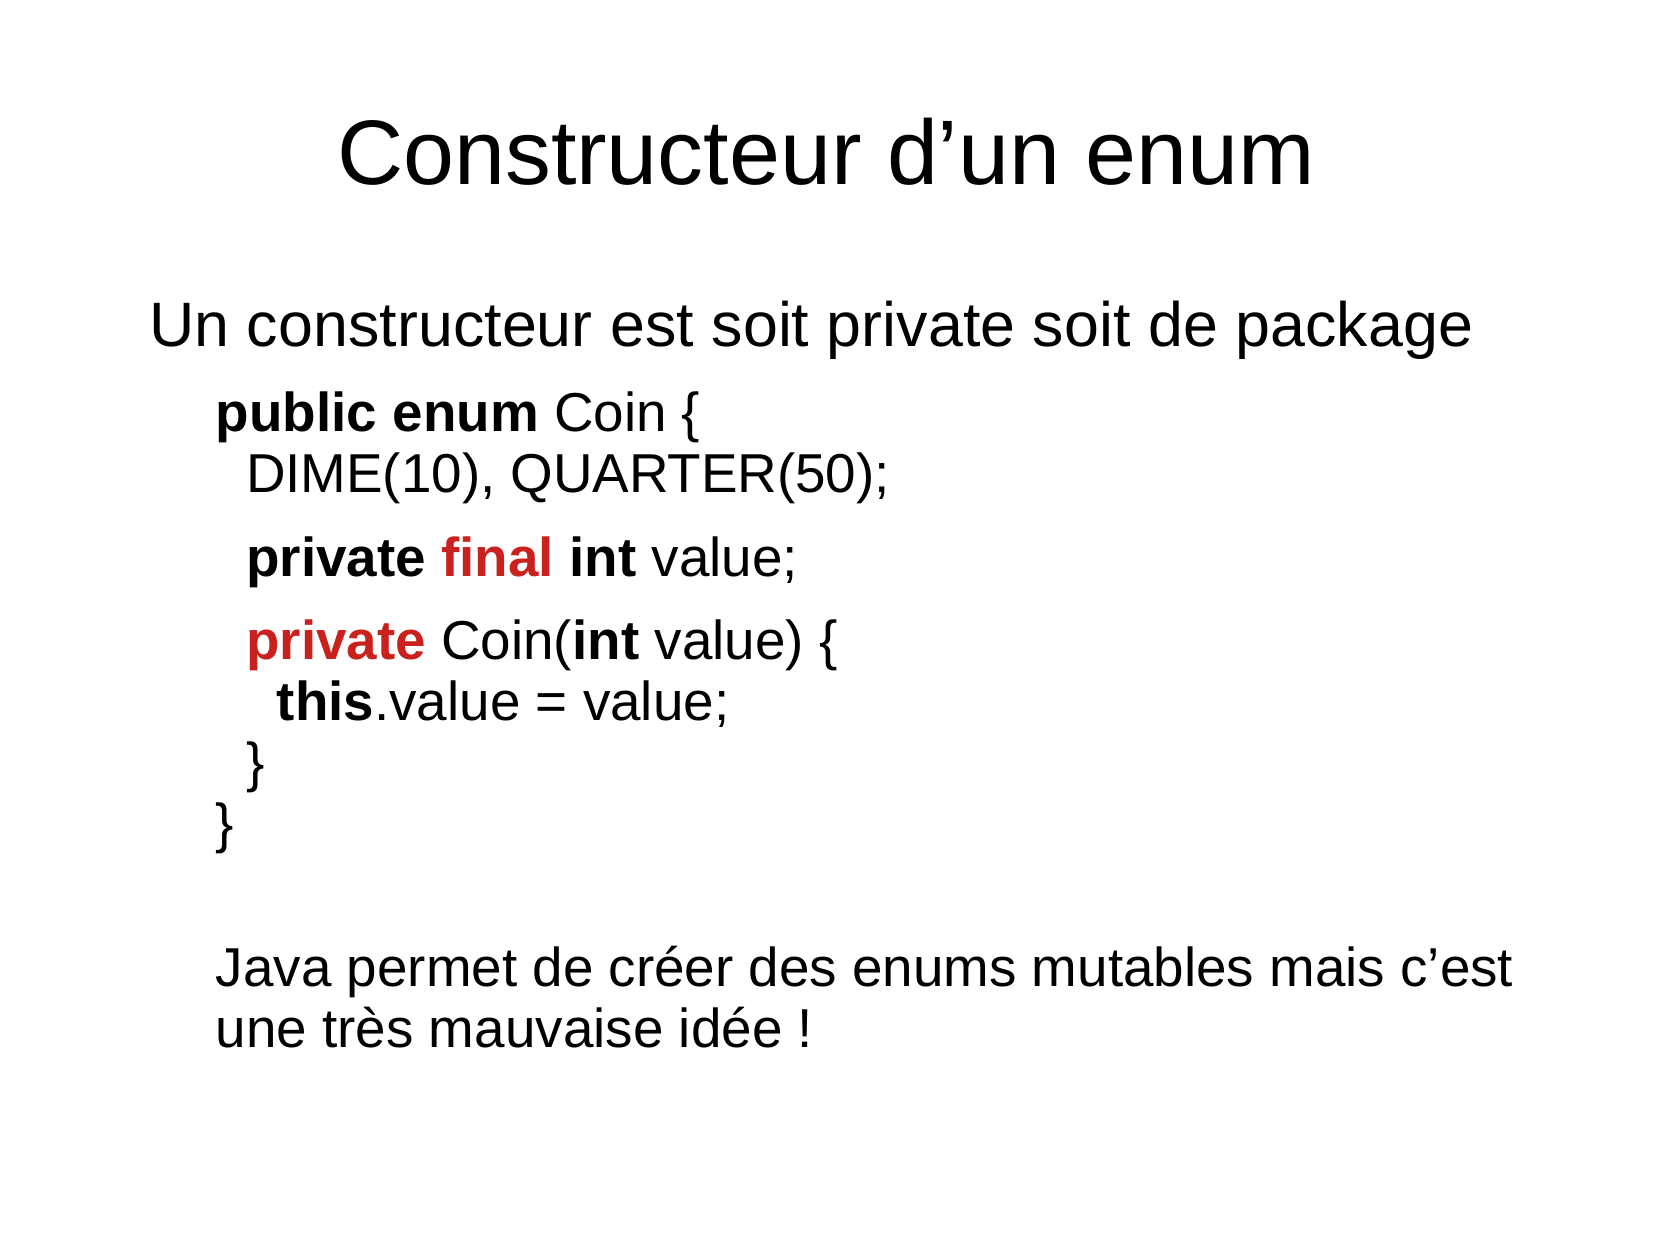

# Constructeur d’un enum
Un constructeur est soit private soit de package
public enum Coin {
 DIME(10), QUARTER(50);
 private final int value;
 private Coin(int value) {
 this.value = value;
 }
}
Java permet de créer des enums mutables mais c’est une très mauvaise idée !